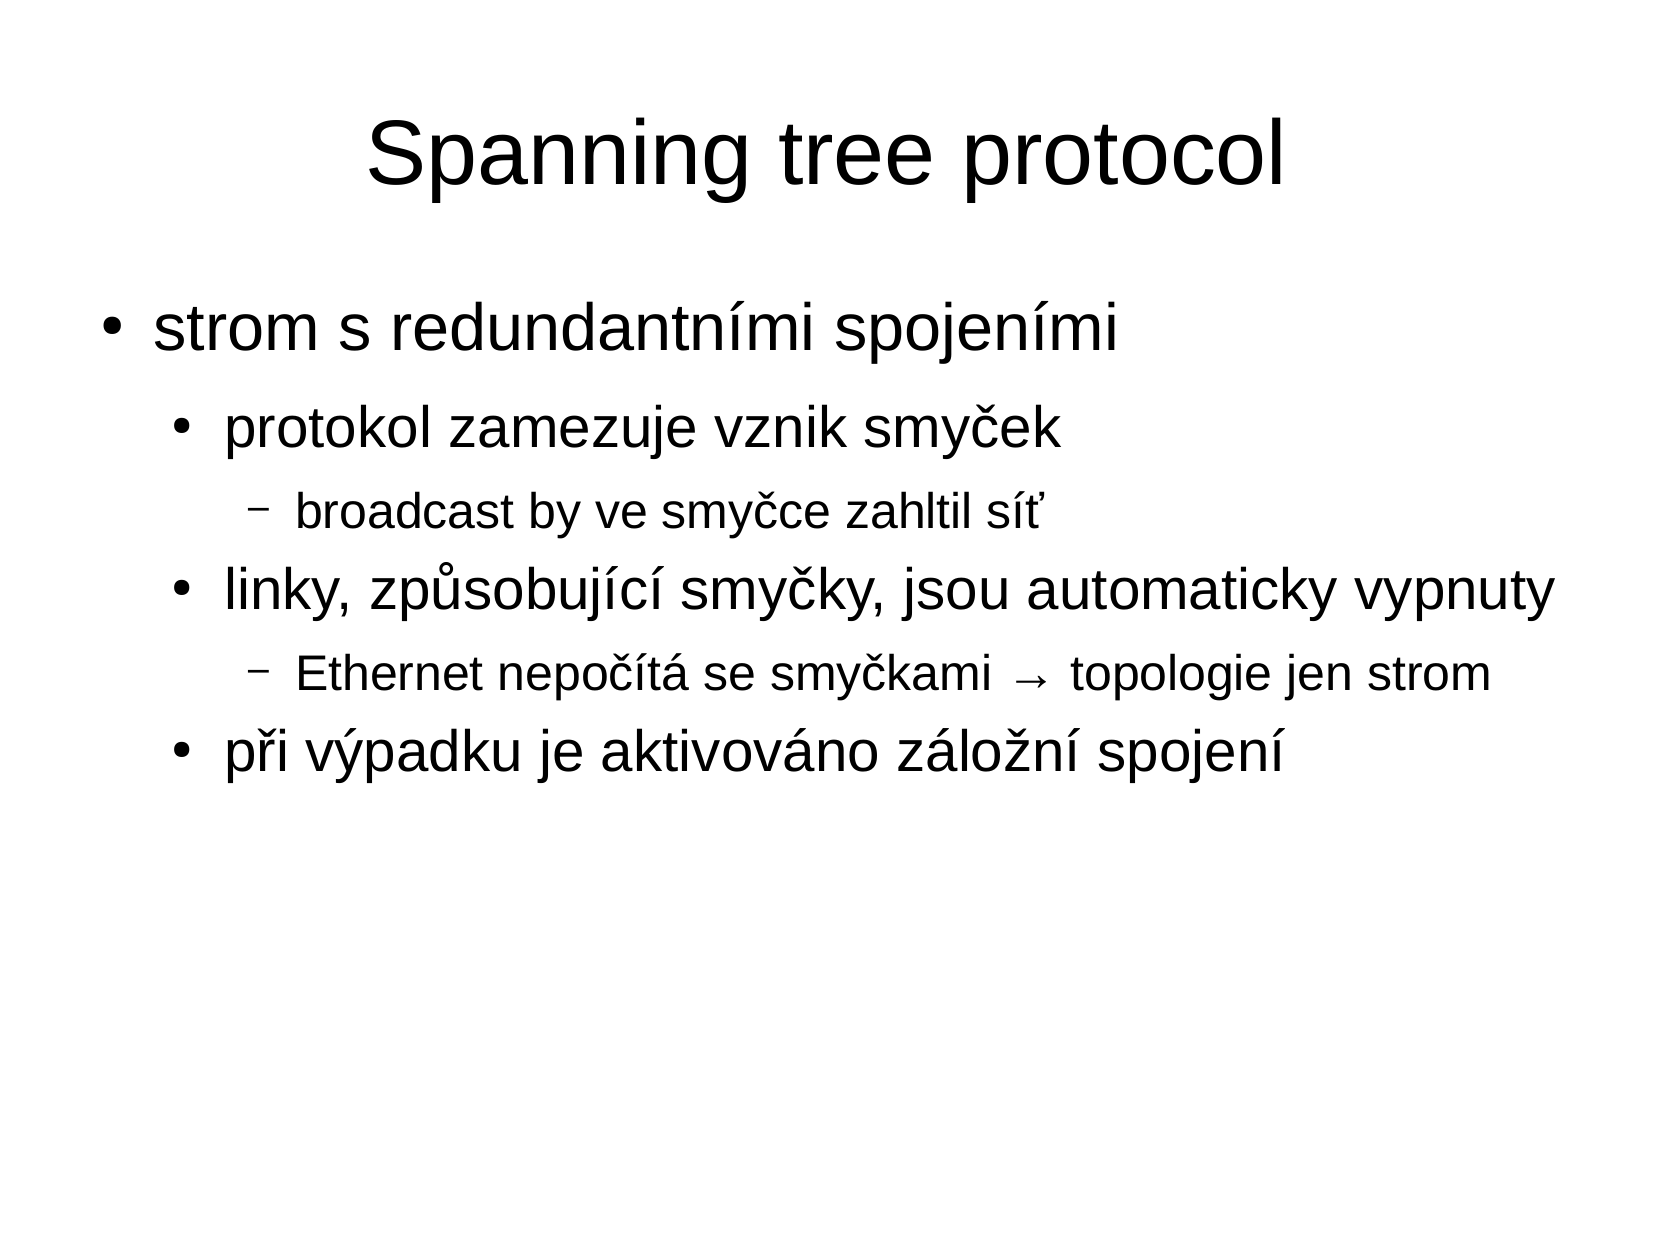

# Spanning tree protocol
strom s redundantními spojeními
protokol zamezuje vznik smyček
broadcast by ve smyčce zahltil síť
linky, způsobující smyčky, jsou automaticky vypnuty
Ethernet nepočítá se smyčkami → topologie jen strom
při výpadku je aktivováno záložní spojení